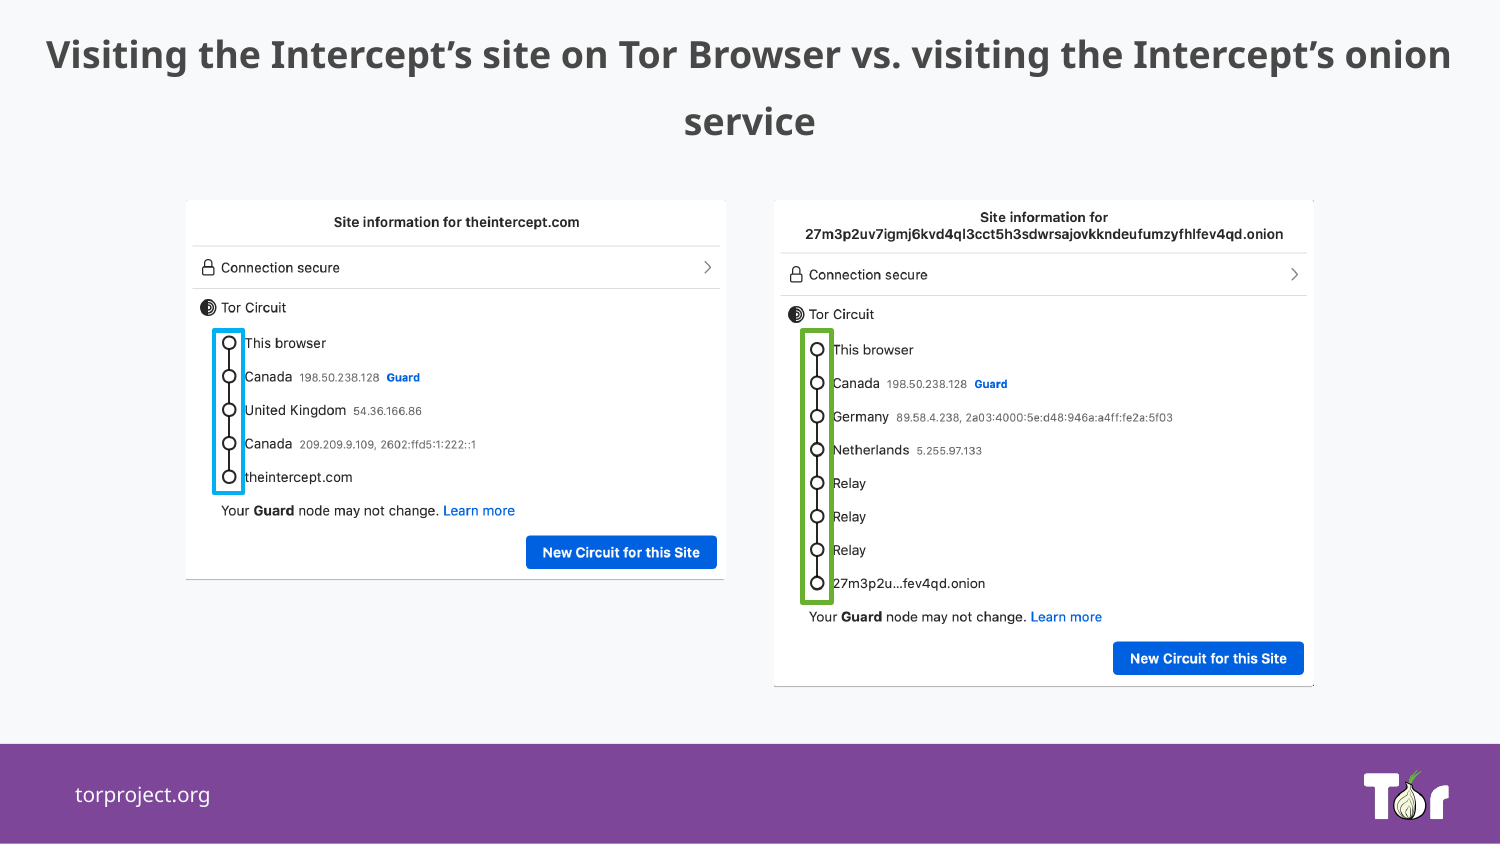

Visiting the Intercept’s site on Tor Browser vs. visiting the Intercept’s onion service